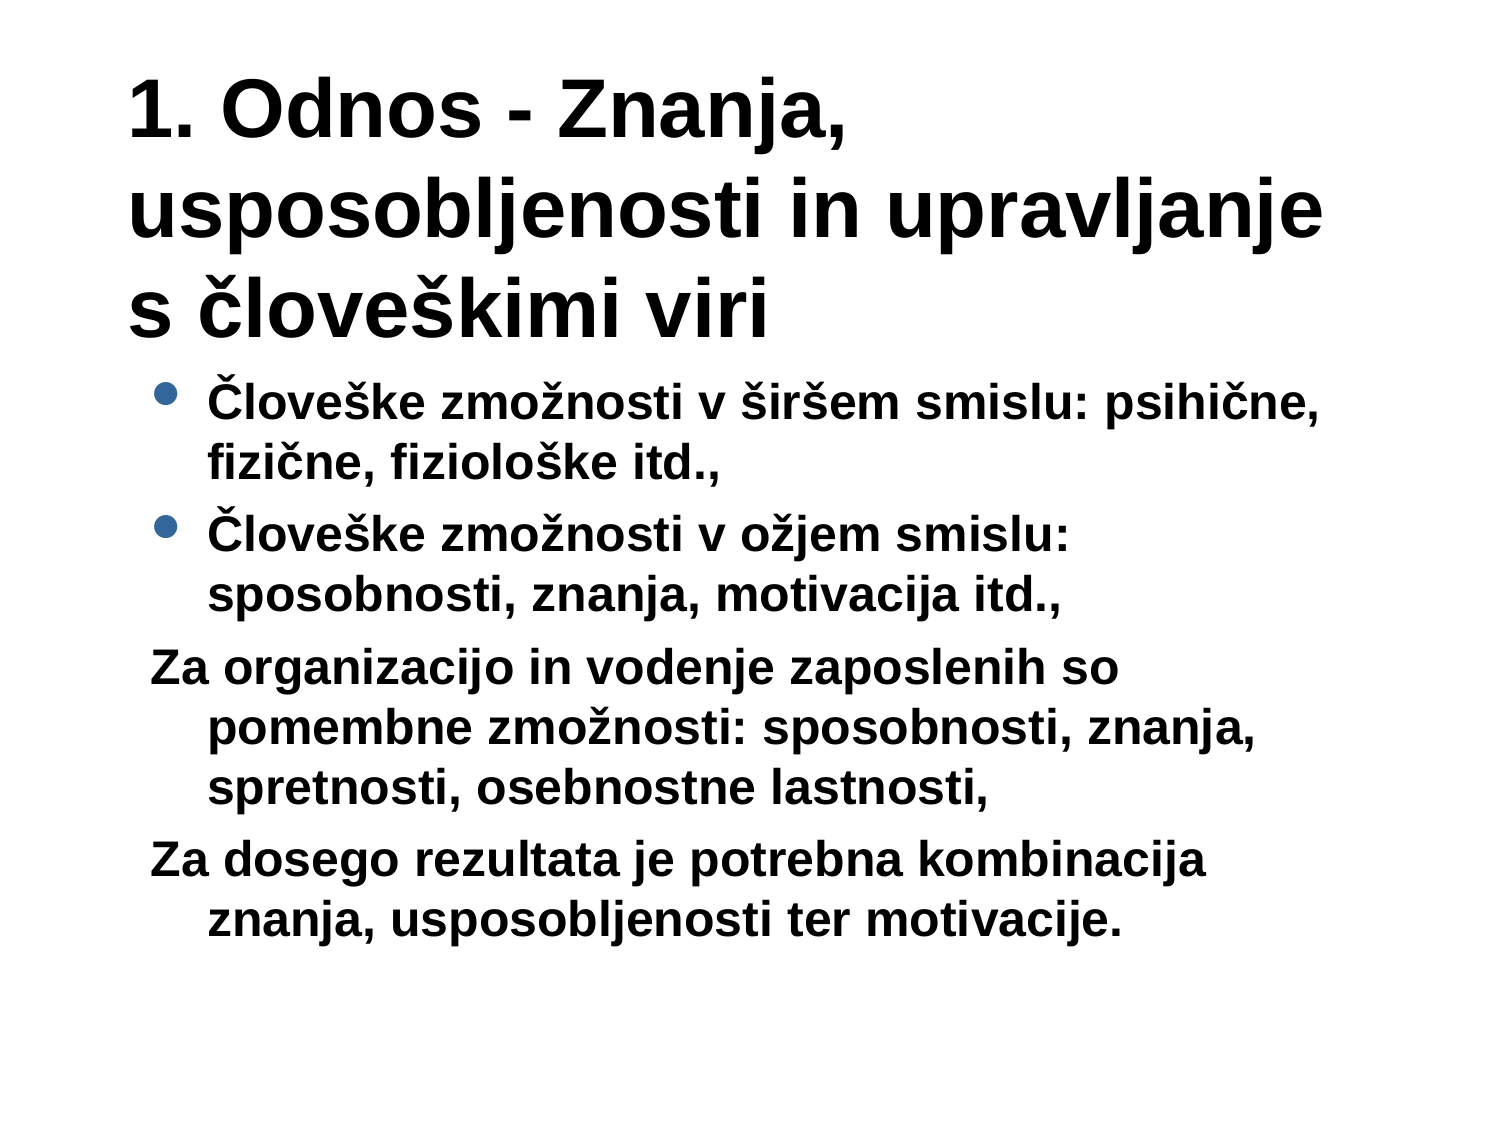

# 1. Odnos - Znanja, usposobljenosti in upravljanje s človeškimi viri
Človeške zmožnosti v širšem smislu: psihične, fizične, fiziološke itd.,
Človeške zmožnosti v ožjem smislu: sposobnosti, znanja, motivacija itd.,
Za organizacijo in vodenje zaposlenih so pomembne zmožnosti: sposobnosti, znanja, spretnosti, osebnostne lastnosti,
Za dosego rezultata je potrebna kombinacija znanja, usposobljenosti ter motivacije.